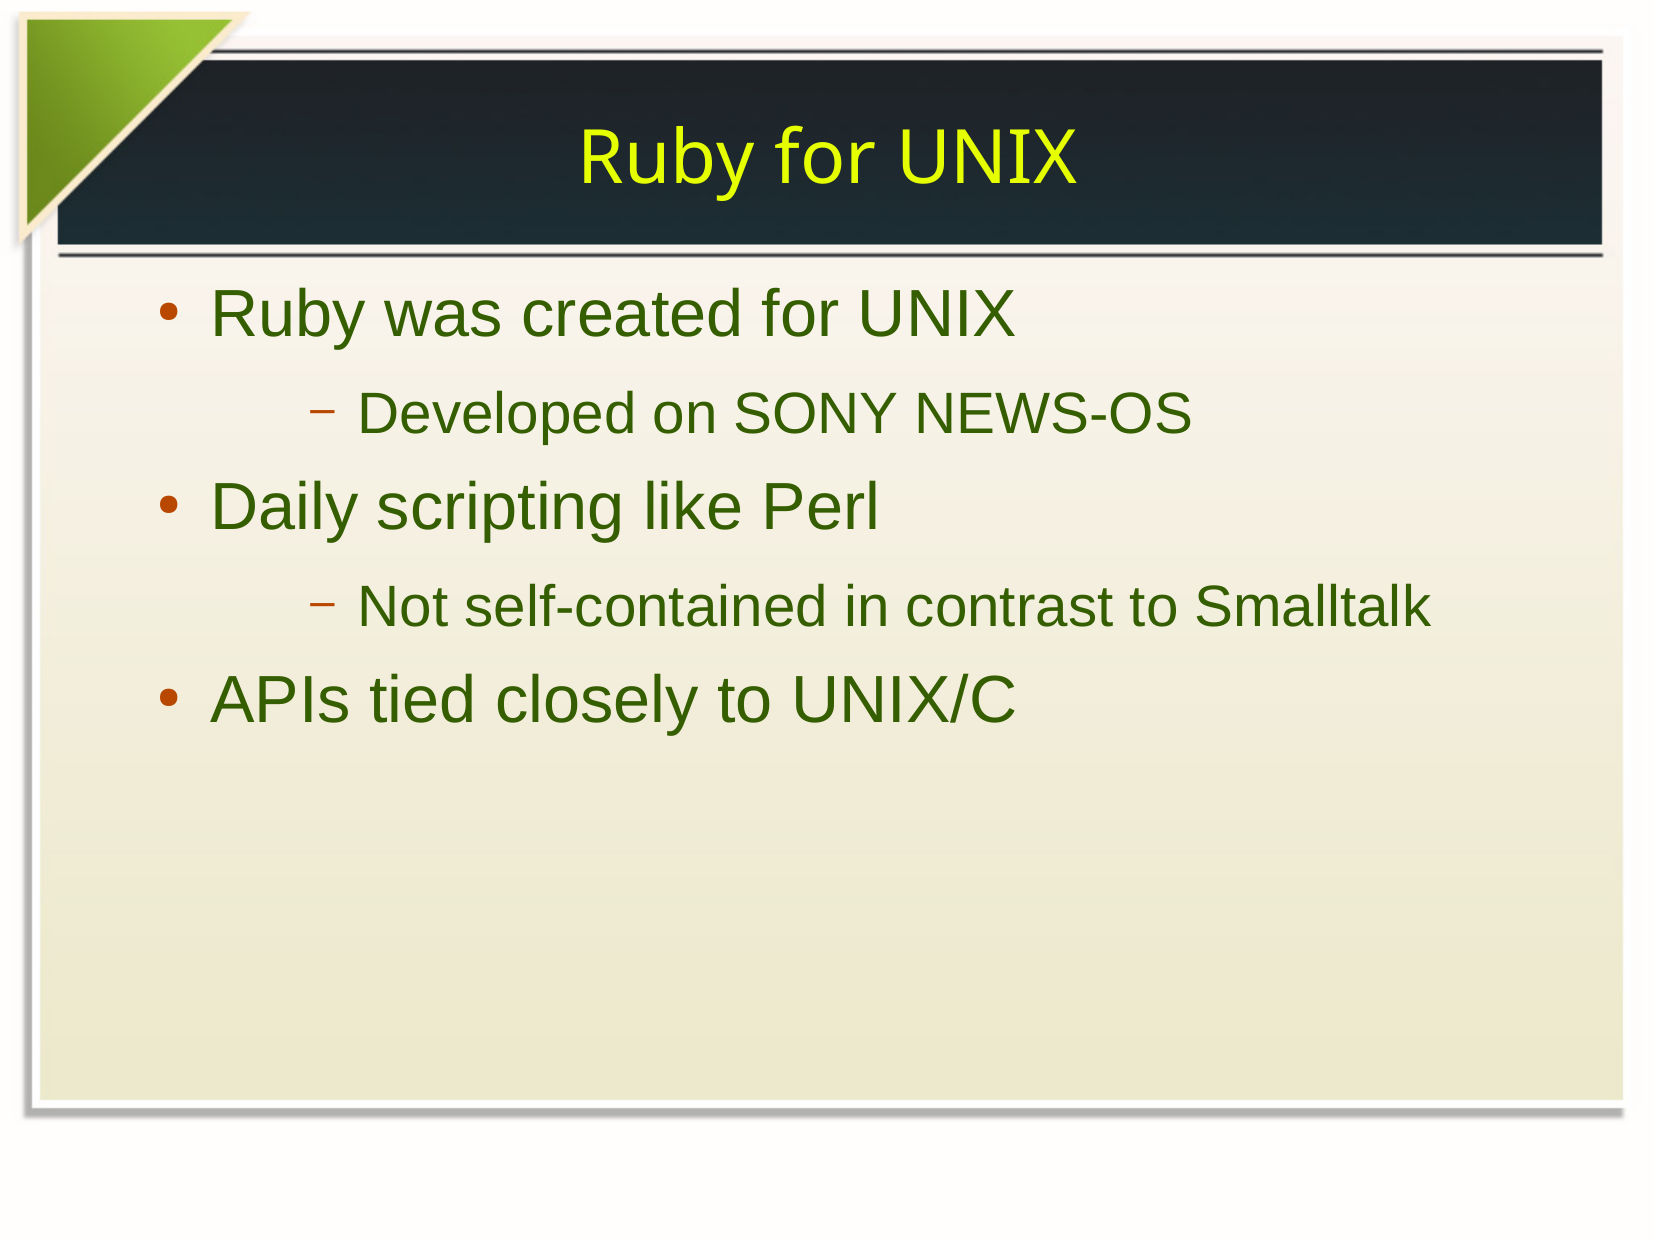

# Ruby for UNIX
Ruby was created for UNIX
Developed on SONY NEWS-OS
Daily scripting like Perl
Not self-contained in contrast to Smalltalk
APIs tied closely to UNIX/C